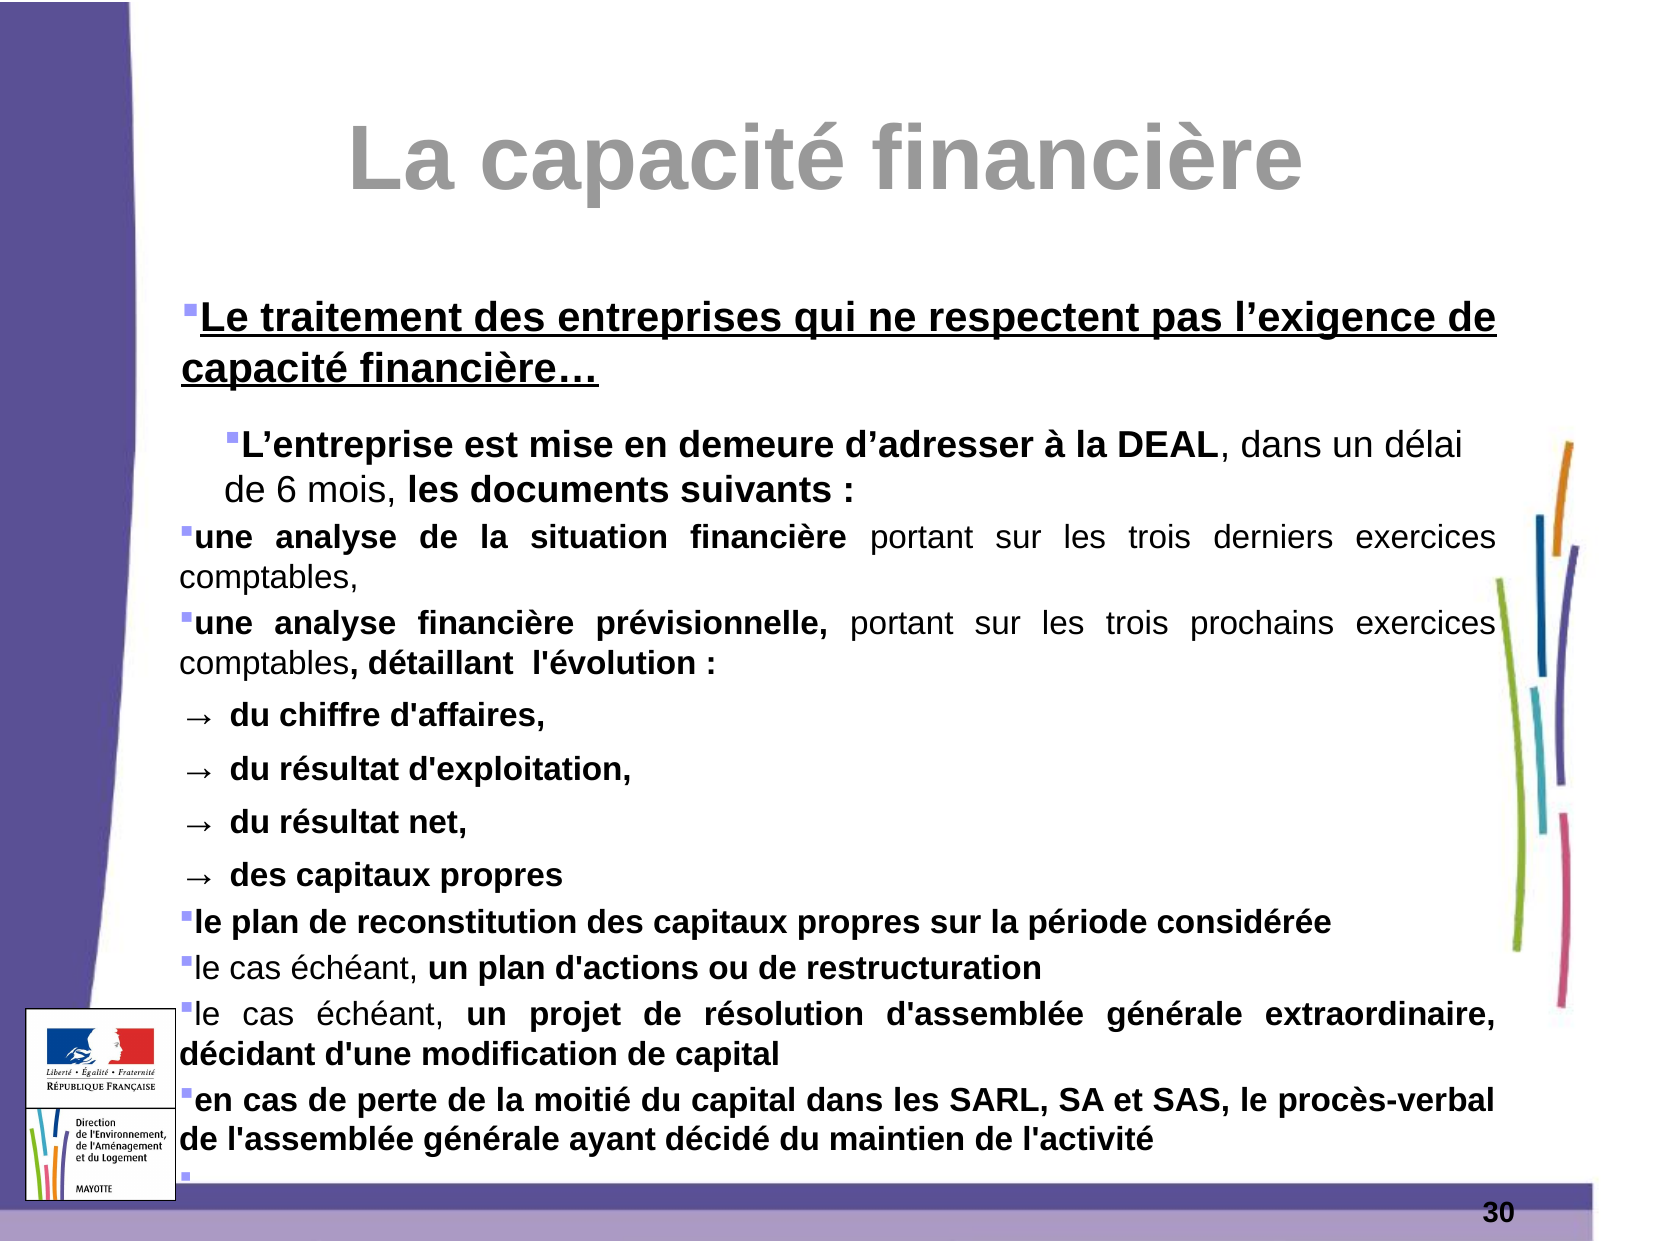

# La capacité financière
Le traitement des entreprises qui ne respectent pas l’exigence de capacité financière…
L’entreprise est mise en demeure d’adresser à la DEAL, dans un délai de 6 mois, les documents suivants :
une analyse de la situation financière portant sur les trois derniers exercices comptables,
une analyse financière prévisionnelle, portant sur les trois prochains exercices comptables, détaillant  l'évolution :
→ du chiffre d'affaires,
→ du résultat d'exploitation,
→ du résultat net,
→ des capitaux propres
le plan de reconstitution des capitaux propres sur la période considérée
le cas échéant, un plan d'actions ou de restructuration
le cas échéant, un projet de résolution d'assemblée générale extraordinaire, décidant d'une modification de capital
en cas de perte de la moitié du capital dans les SARL, SA et SAS, le procès-verbal de l'assemblée générale ayant décidé du maintien de l'activité